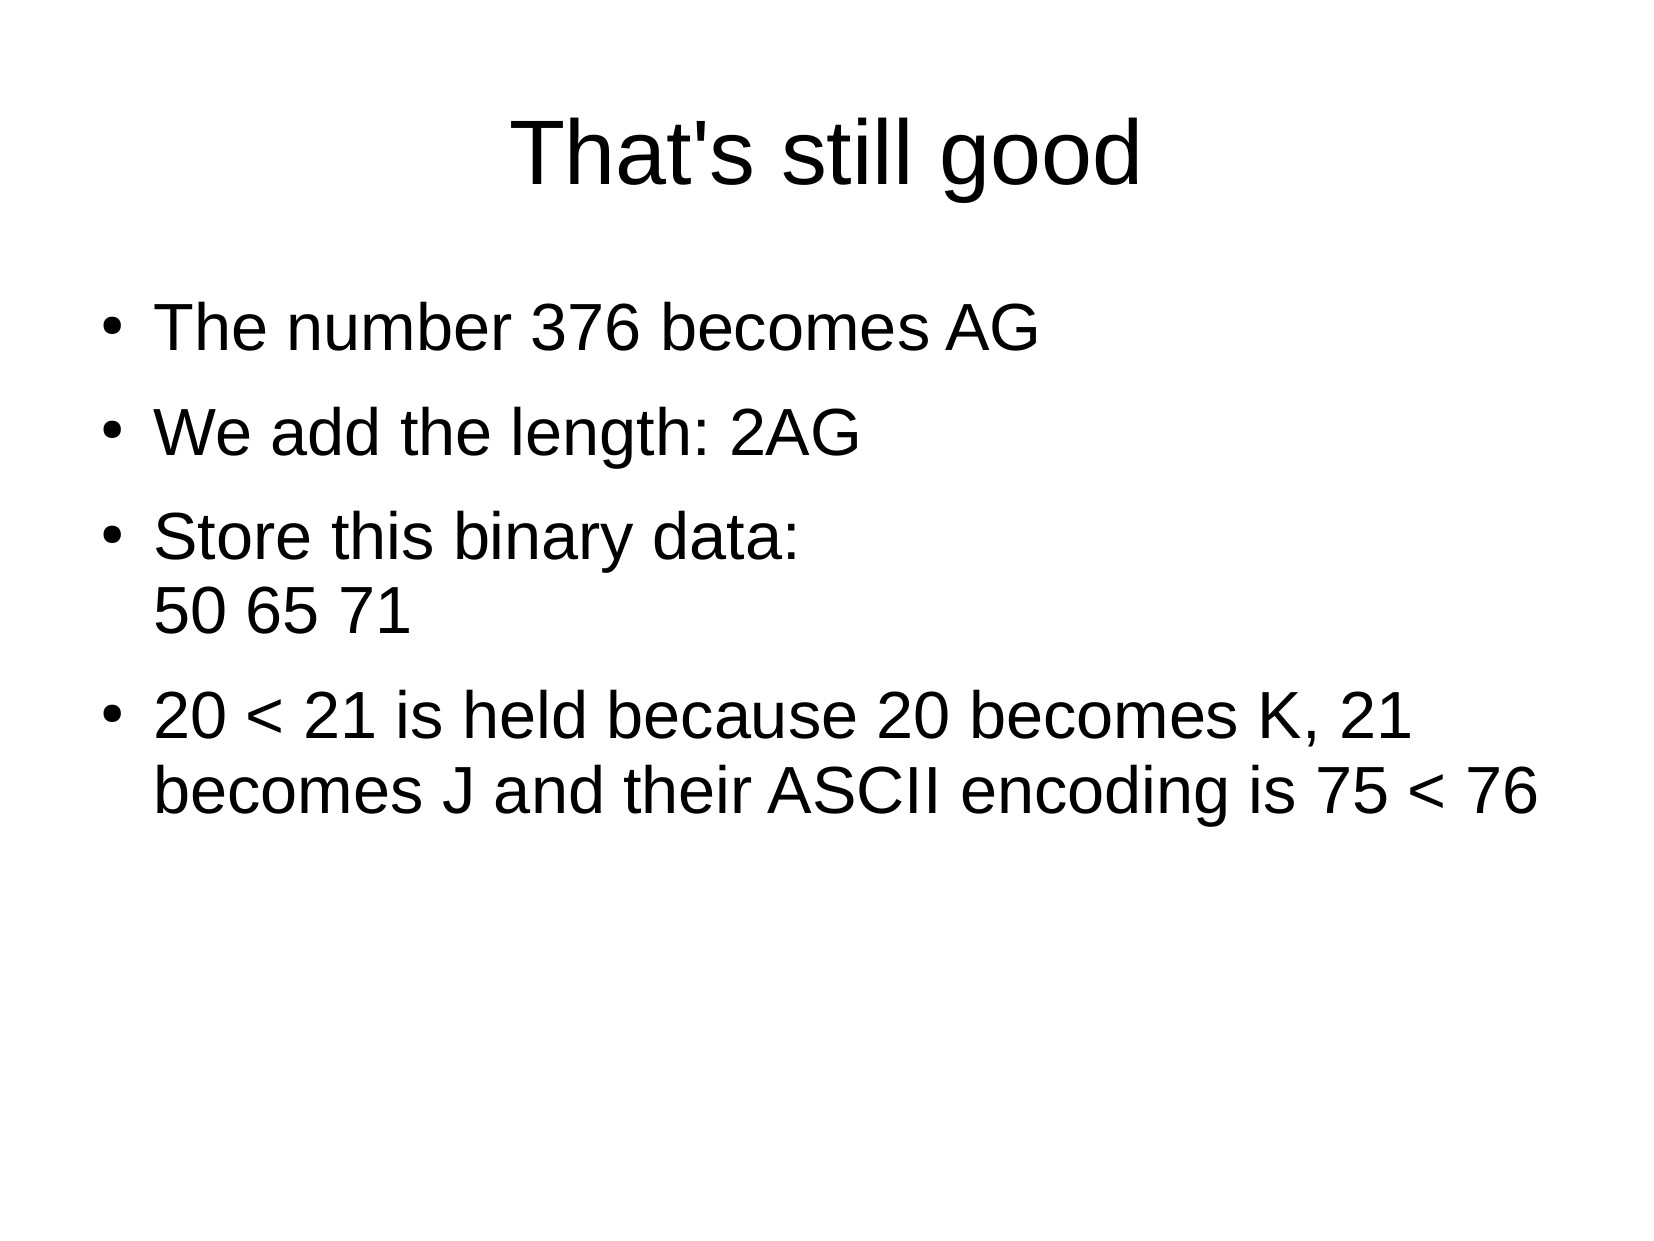

# That's still good
The number 376 becomes AG
We add the length: 2AG
Store this binary data:
50 65 71
20 < 21 is held because 20 becomes K, 21 becomes J and their ASCII encoding is 75 < 76